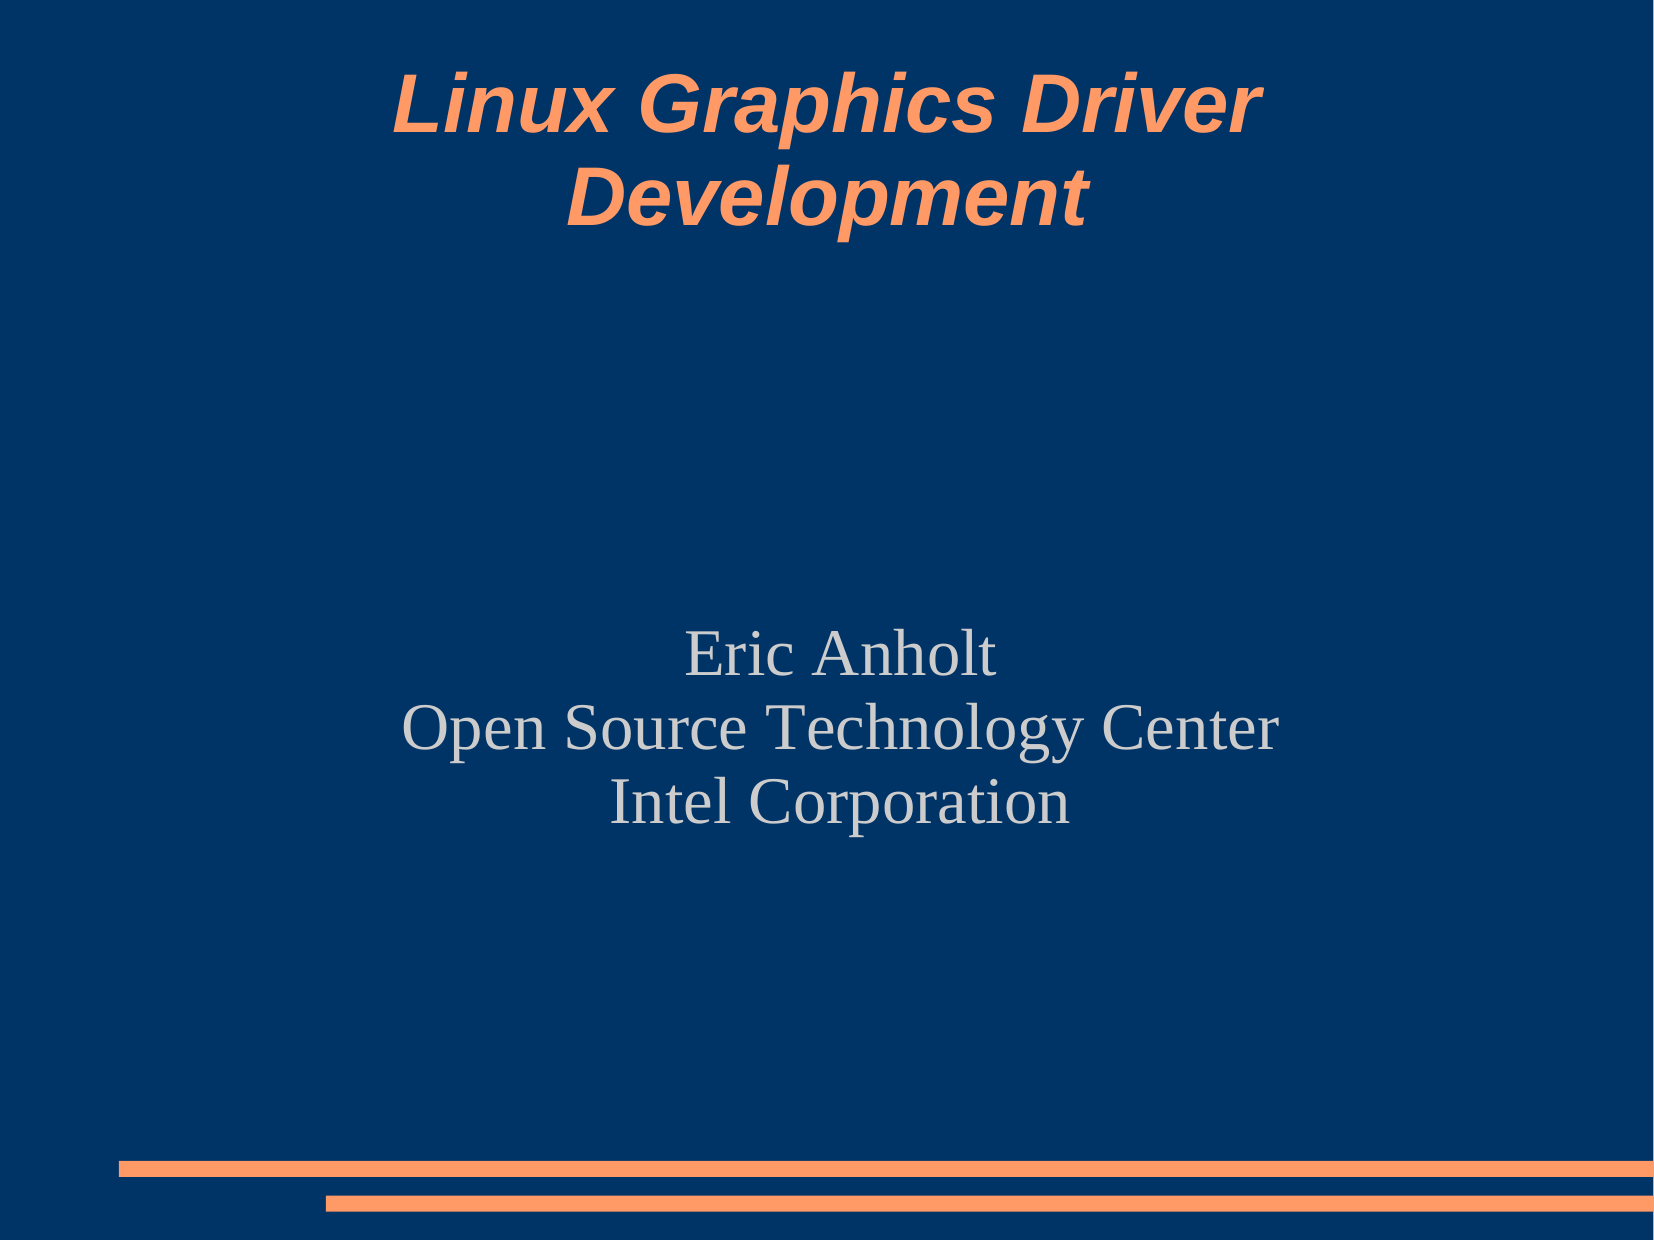

# Linux Graphics Driver Development
Eric Anholt
Open Source Technology Center
Intel Corporation